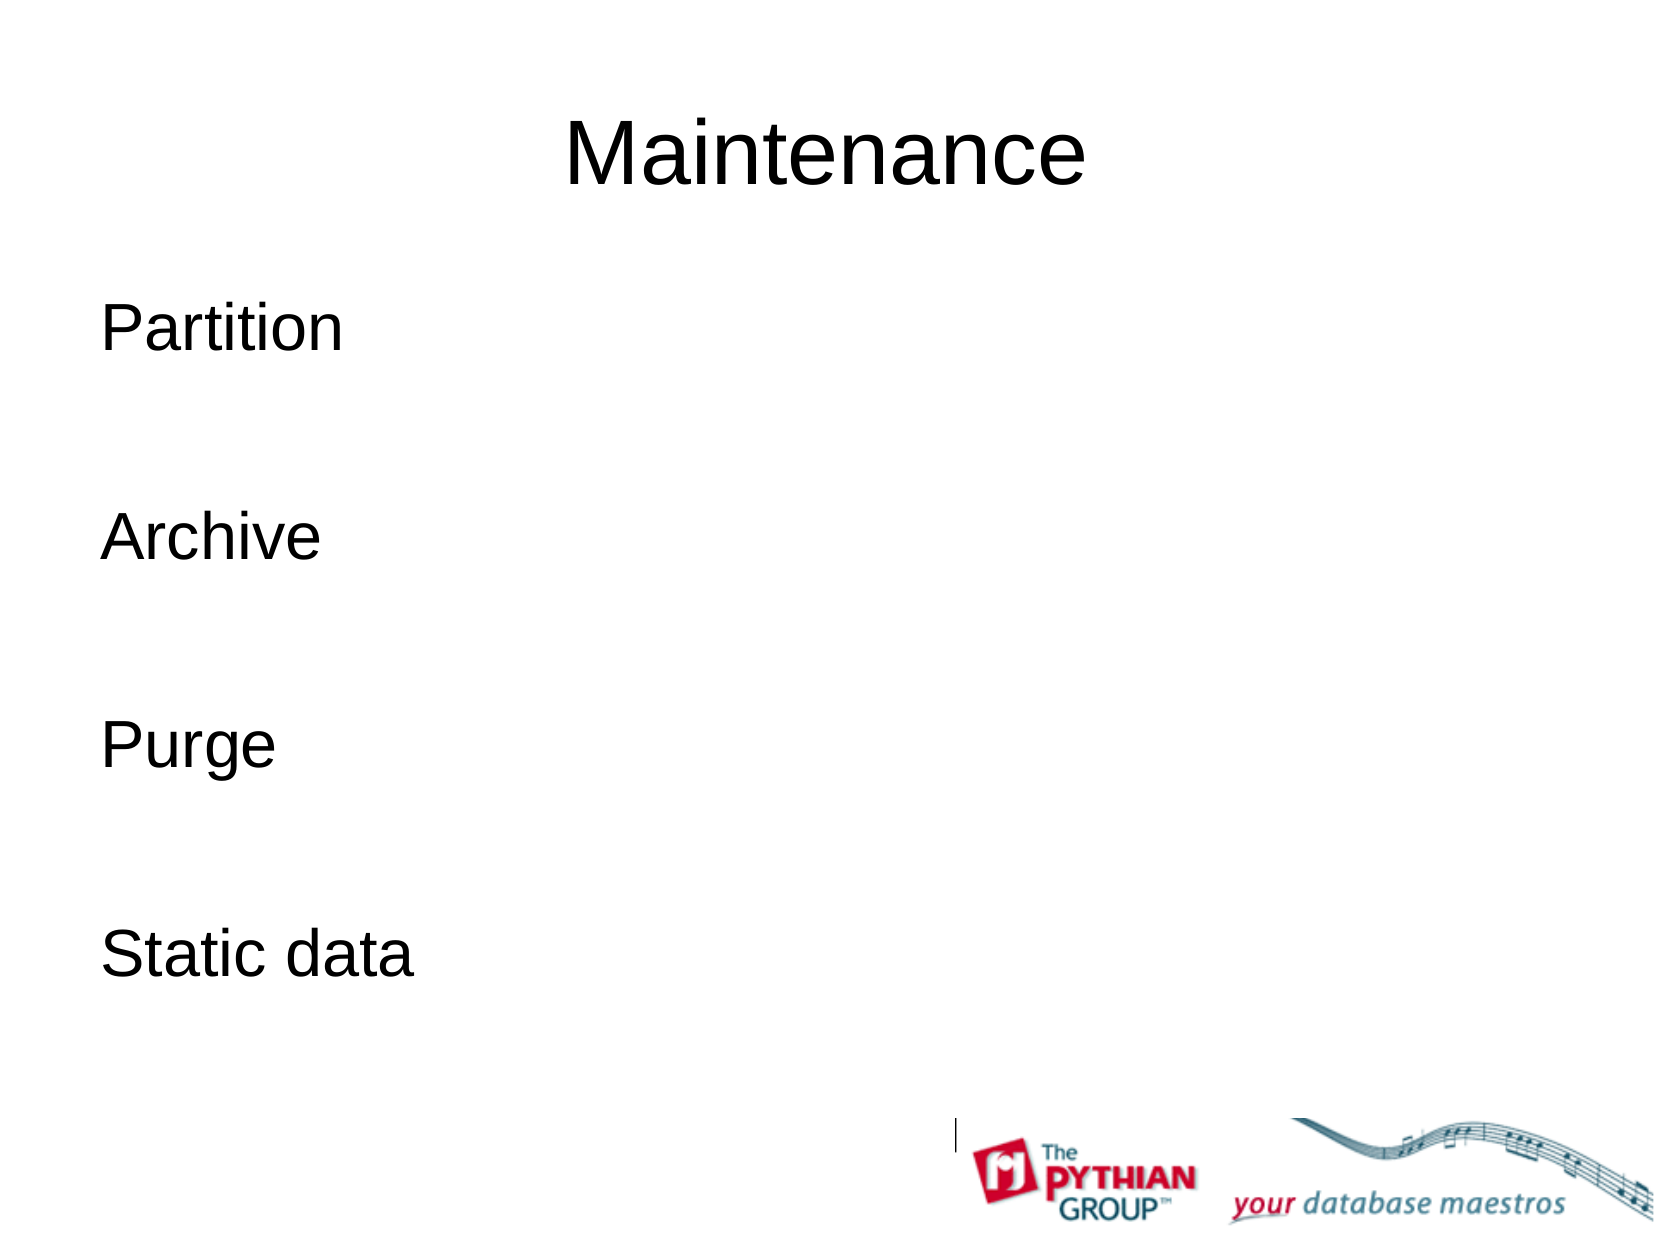

# Maintenance
Partition
Archive
Purge
Static data